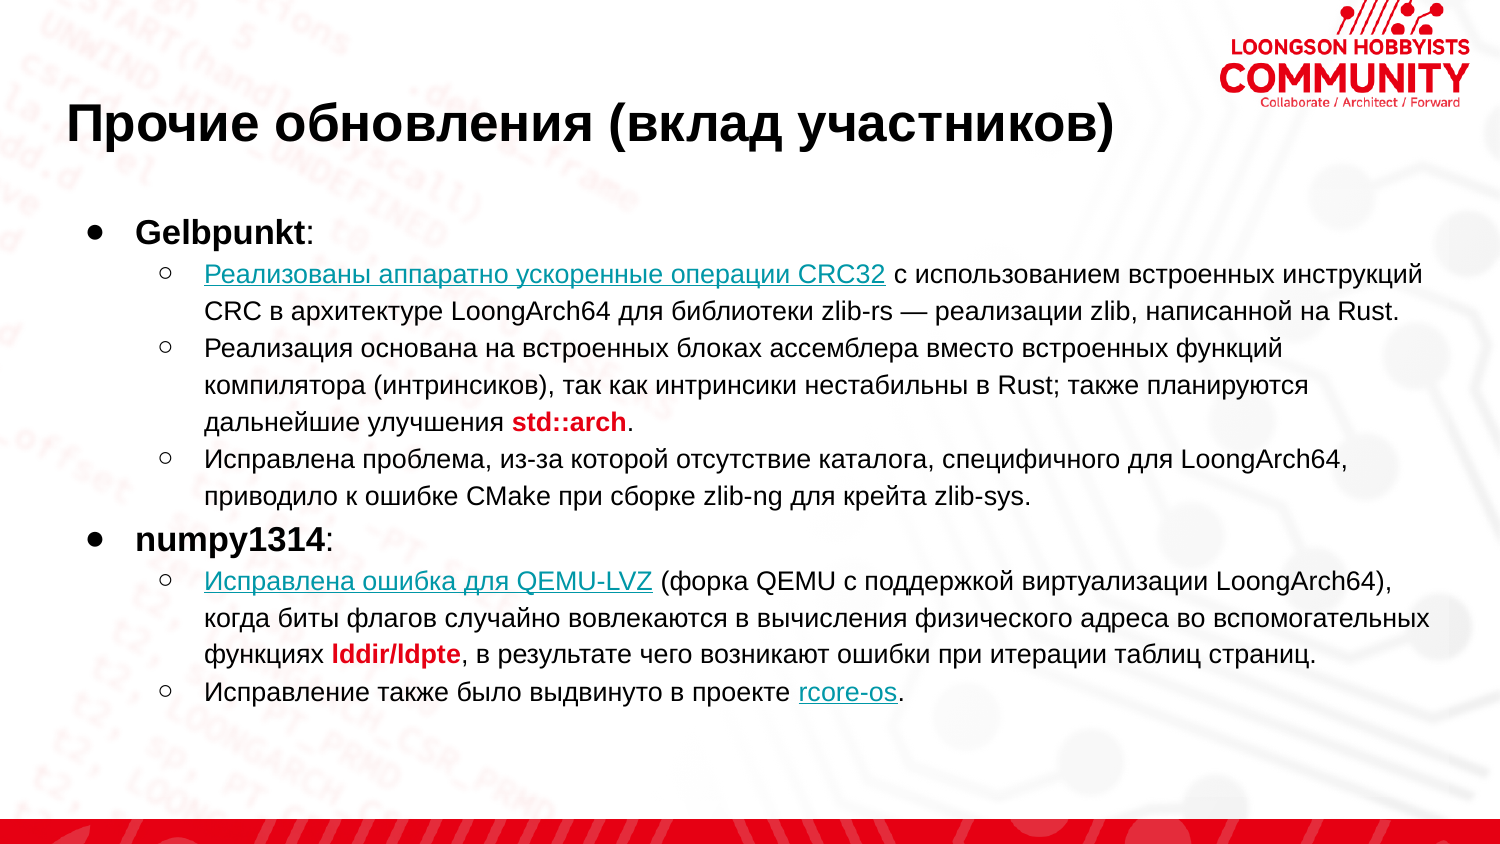

# Прочие обновления (вклад участников)
Gelbpunkt:
Реализованы аппаратно ускоренные операции CRC32 с использованием встроенных инструкций CRC в архитектуре LoongArch64 для библиотеки zlib-rs — реализации zlib, написанной на Rust.
Реализация основана на встроенных блоках ассемблера вместо встроенных функций компилятора (интринсиков), так как интринсики нестабильны в Rust; также планируются дальнейшие улучшения std::arch.
Исправлена проблема, из-за которой отсутствие каталога, специфичного для LoongArch64, приводило к ошибке CMake при сборке zlib-ng для крейта zlib-sys.
numpy1314:
Исправлена ошибка для QEMU-LVZ (форка QEMU с поддержкой виртуализации LoongArch64), когда биты флагов случайно вовлекаются в вычисления физического адреса во вспомогательных функциях lddir/ldpte, в результате чего возникают ошибки при итерации таблиц страниц.
Исправление также было выдвинуто в проекте rcore-os.